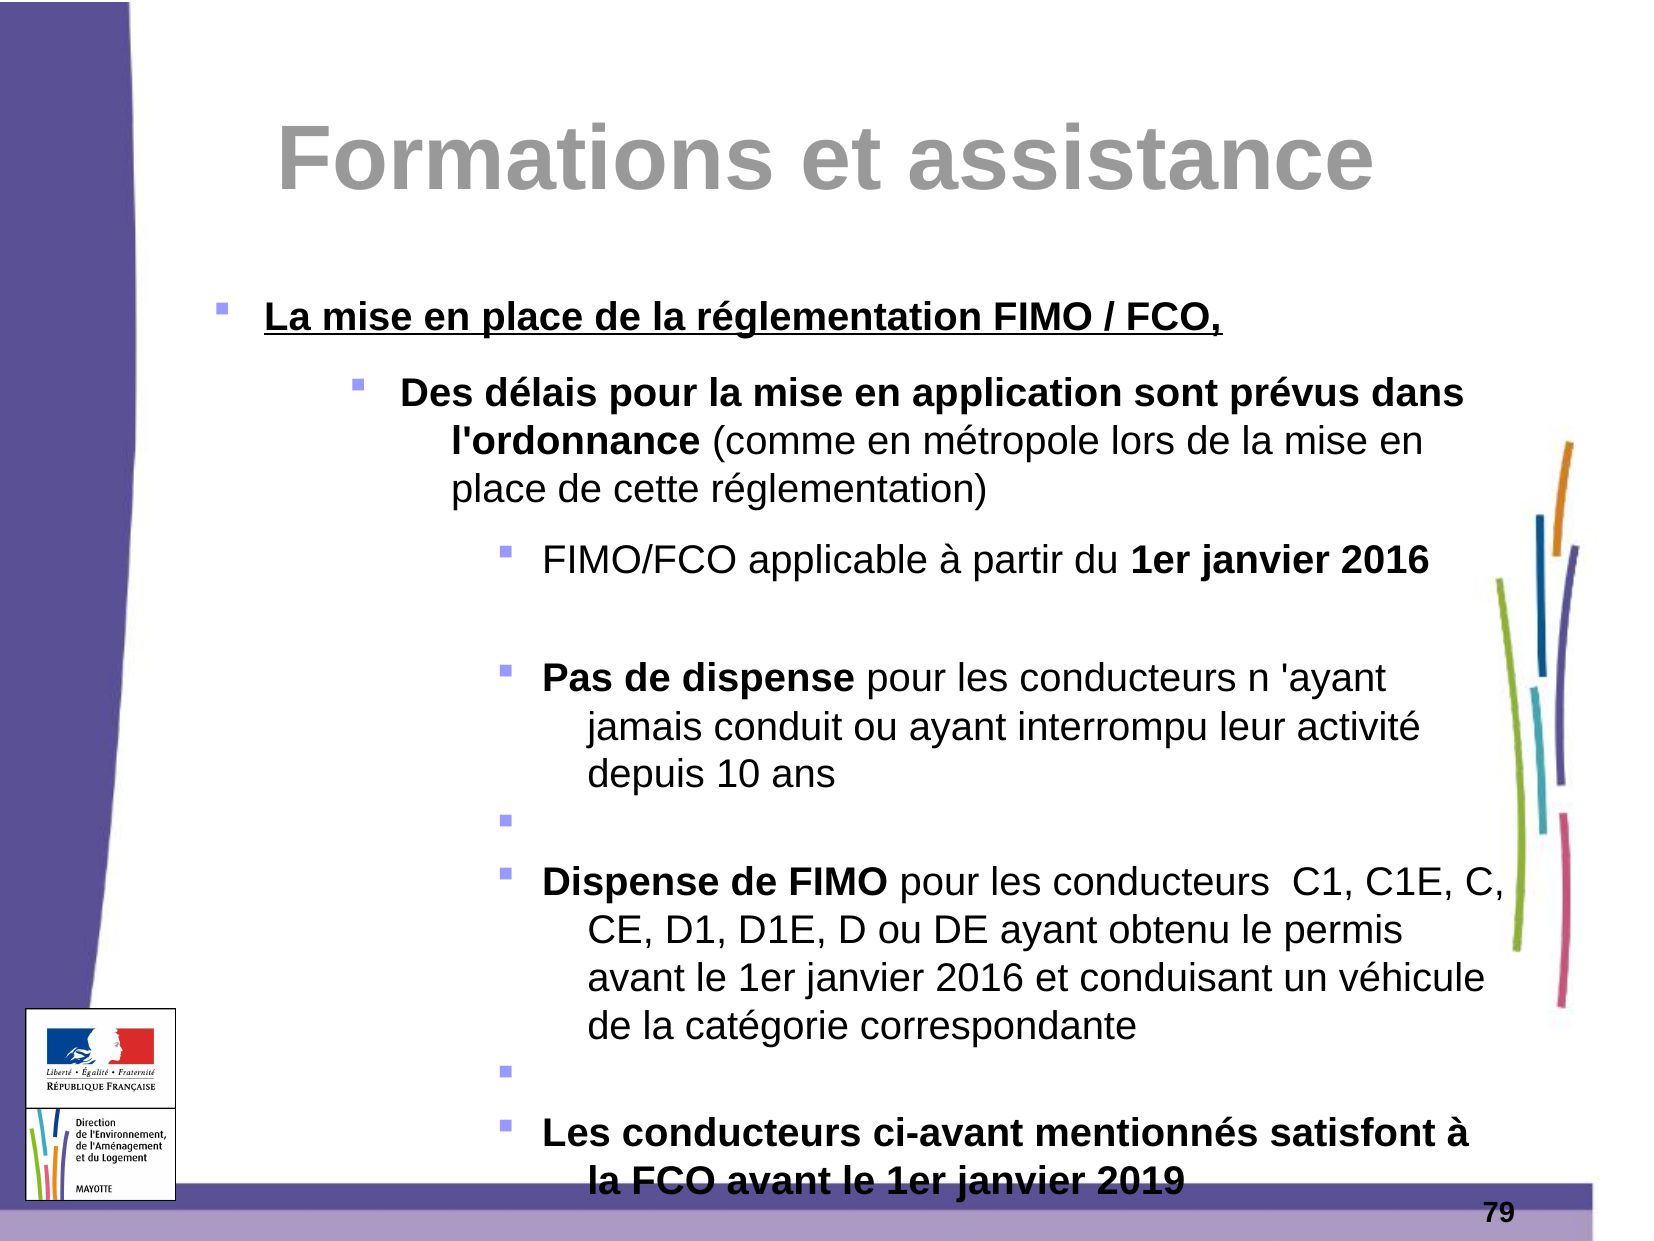

# Formations et assistance
La mise en place de la réglementation FIMO / FCO,
Des délais pour la mise en application sont prévus dans l'ordonnance (comme en métropole lors de la mise en place de cette réglementation)
FIMO/FCO applicable à partir du 1er janvier 2016
Pas de dispense pour les conducteurs n 'ayant jamais conduit ou ayant interrompu leur activité depuis 10 ans
Dispense de FIMO pour les conducteurs C1, C1E, C, CE, D1, D1E, D ou DE ayant obtenu le permis avant le 1er janvier 2016 et conduisant un véhicule de la catégorie correspondante
Les conducteurs ci-avant mentionnés satisfont à la FCO avant le 1er janvier 2019